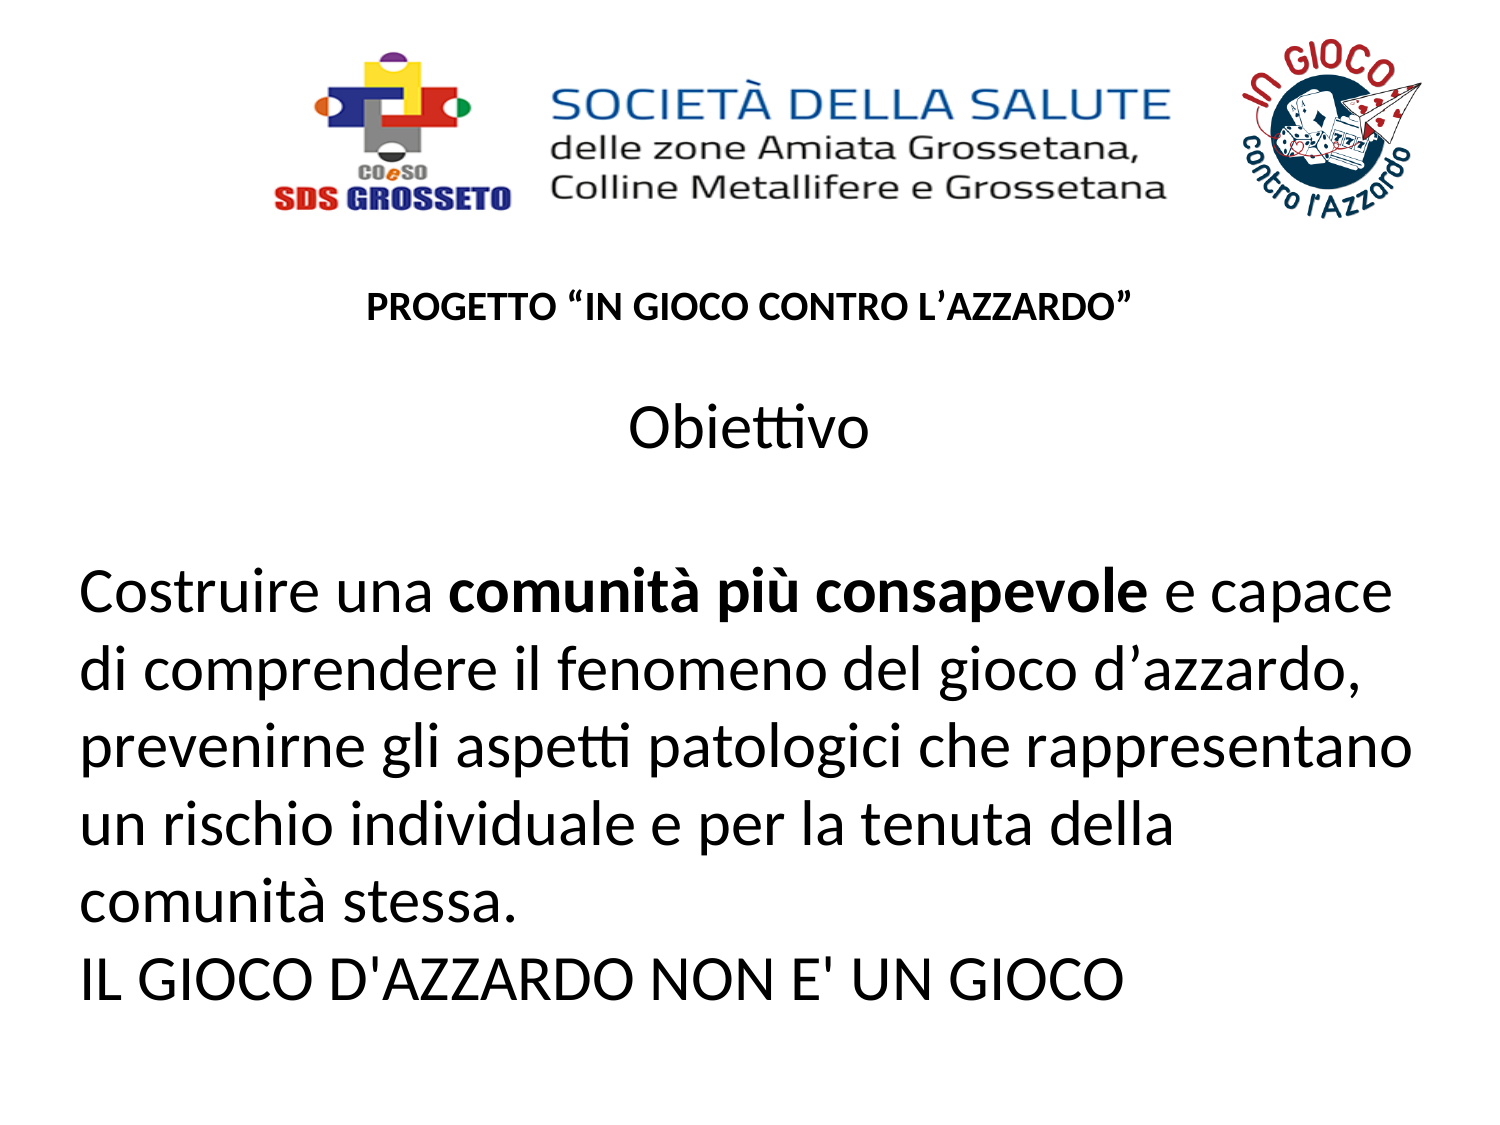

PROGETTO “IN GIOCO CONTRO L’AZZARDO”
Obiettivo
Costruire una comunità più consapevole e capace di comprendere il fenomeno del gioco d’azzardo, prevenirne gli aspetti patologici che rappresentano un rischio individuale e per la tenuta della comunità stessa.
IL GIOCO D'AZZARDO NON E' UN GIOCO